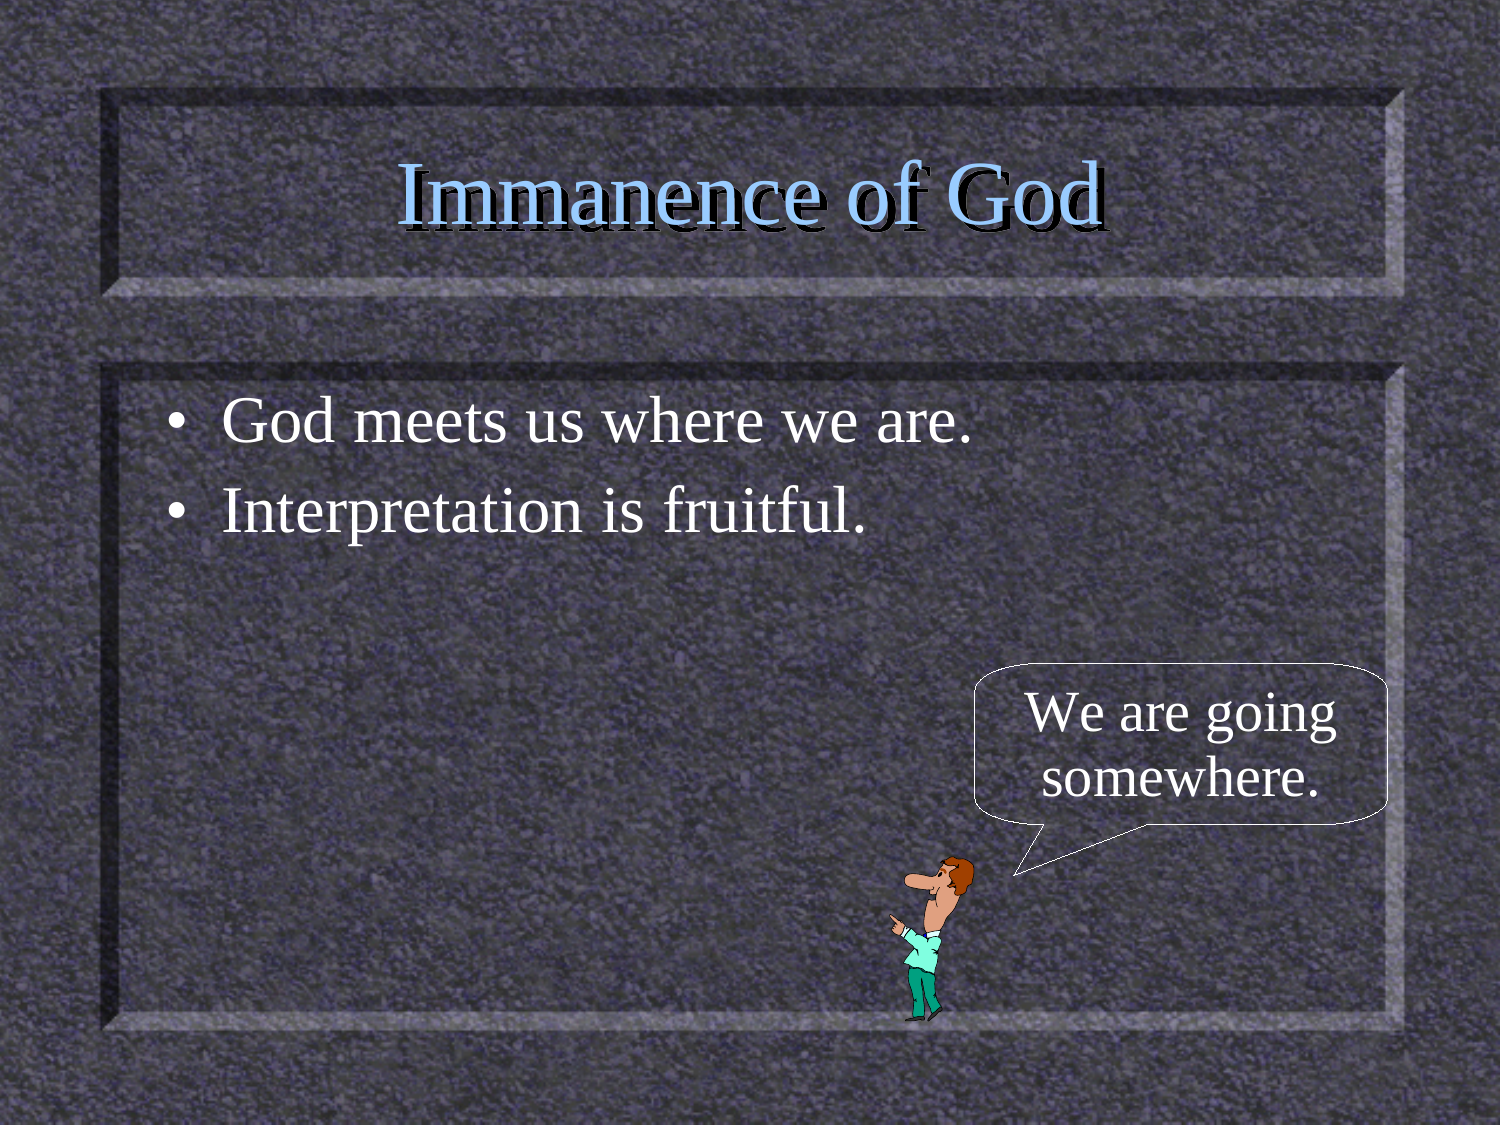

# Immanence of God
God meets us where we are.
Interpretation is fruitful.
We are going
somewhere.